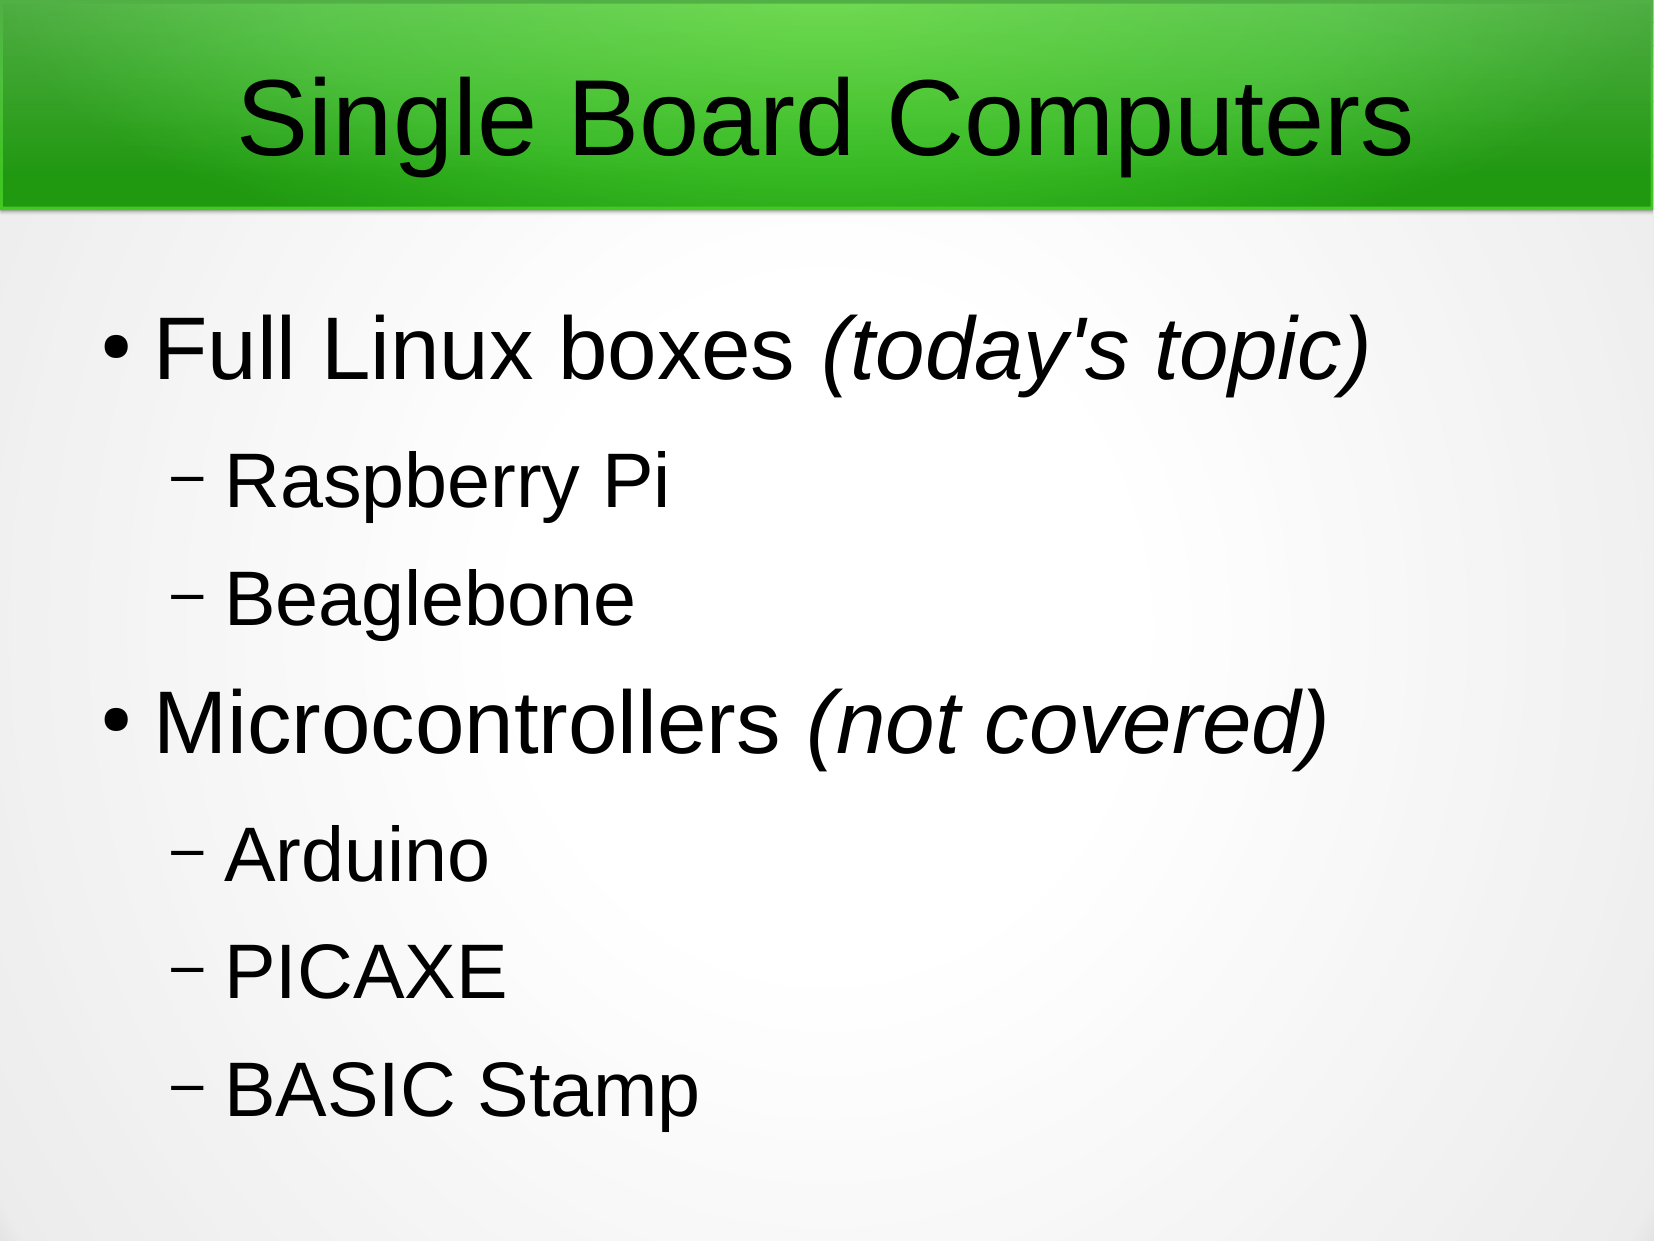

# Single Board Computers
Full Linux boxes (today's topic)
Raspberry Pi
Beaglebone
Microcontrollers (not covered)
Arduino
PICAXE
BASIC Stamp